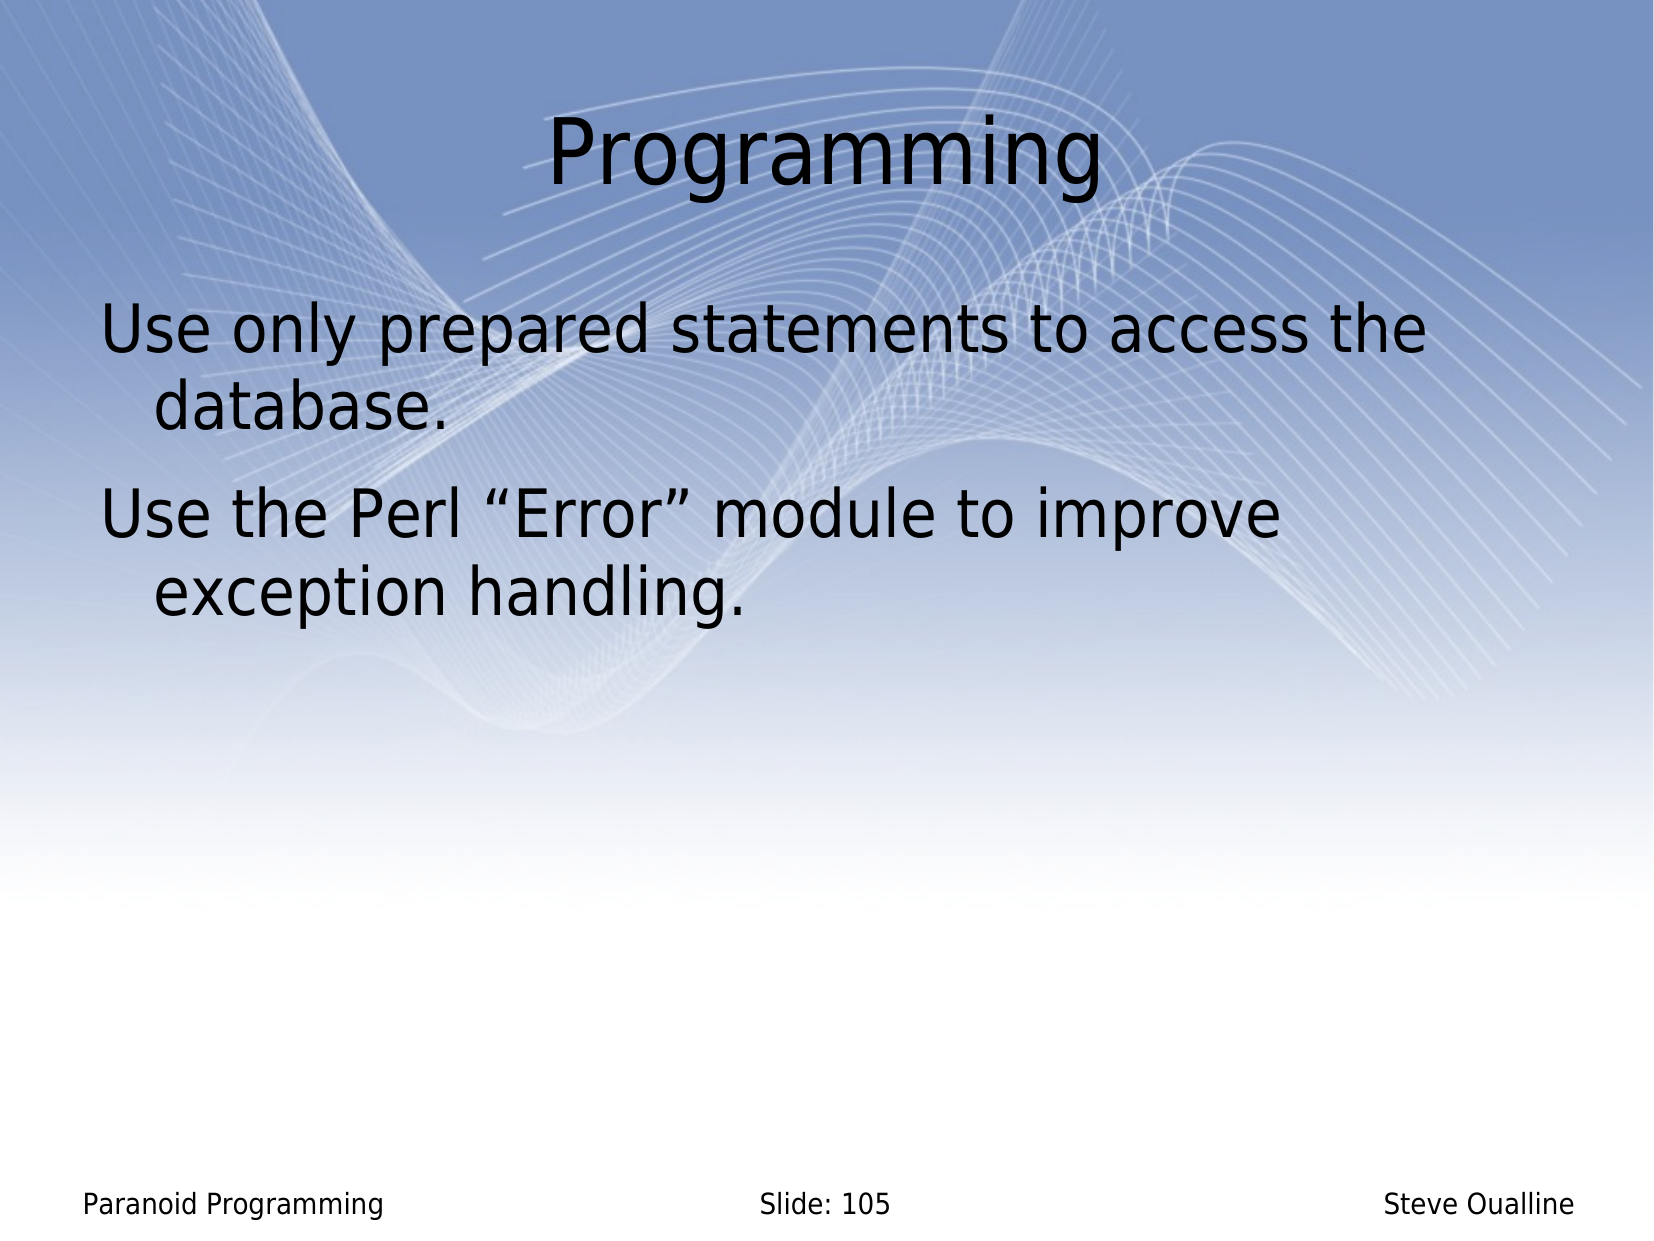

# Programming
Use only prepared statements to access the database.
Use the Perl “Error” module to improve exception handling.
Paranoid Programming
Steve Oualline
105